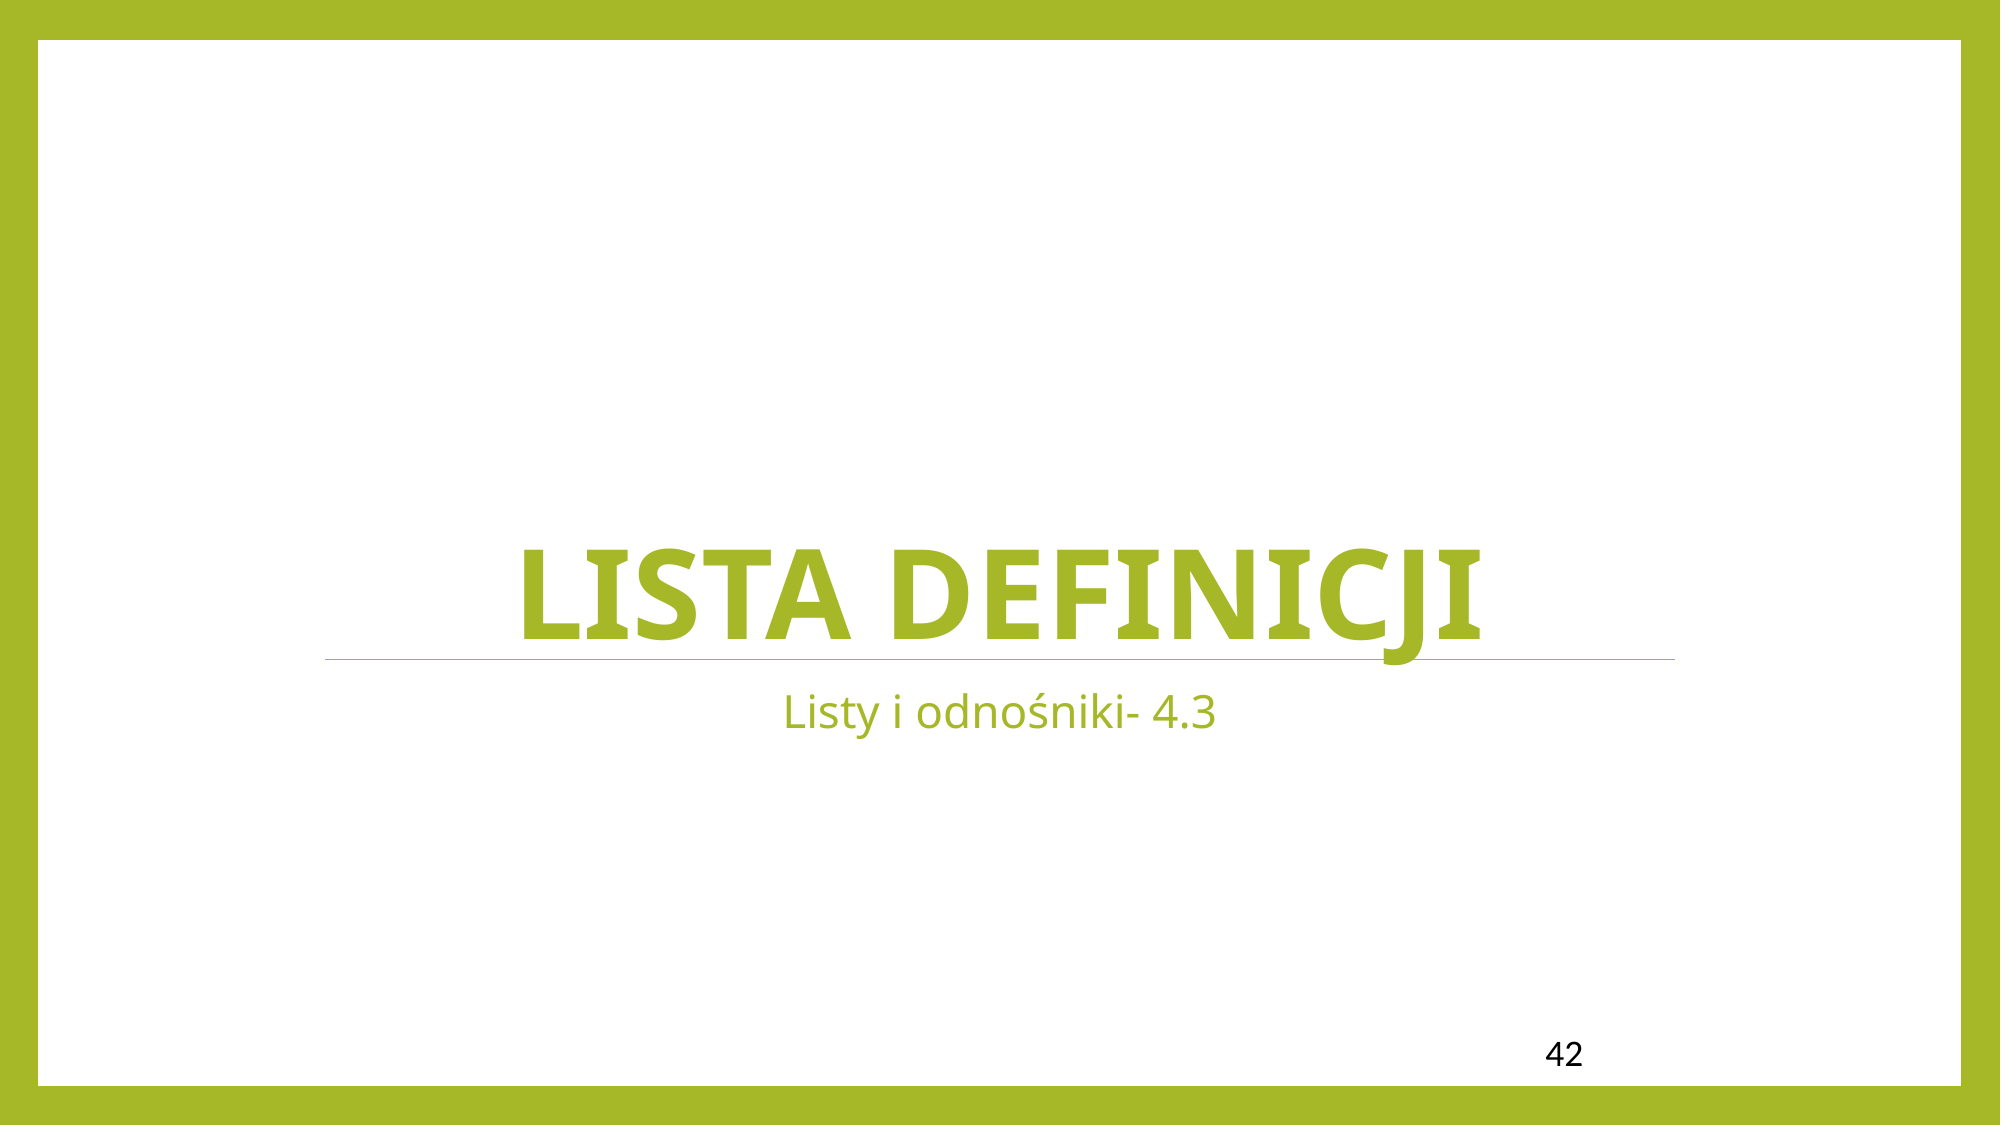

# Lista DEFINICJI
Listy i odnośniki- 4.3